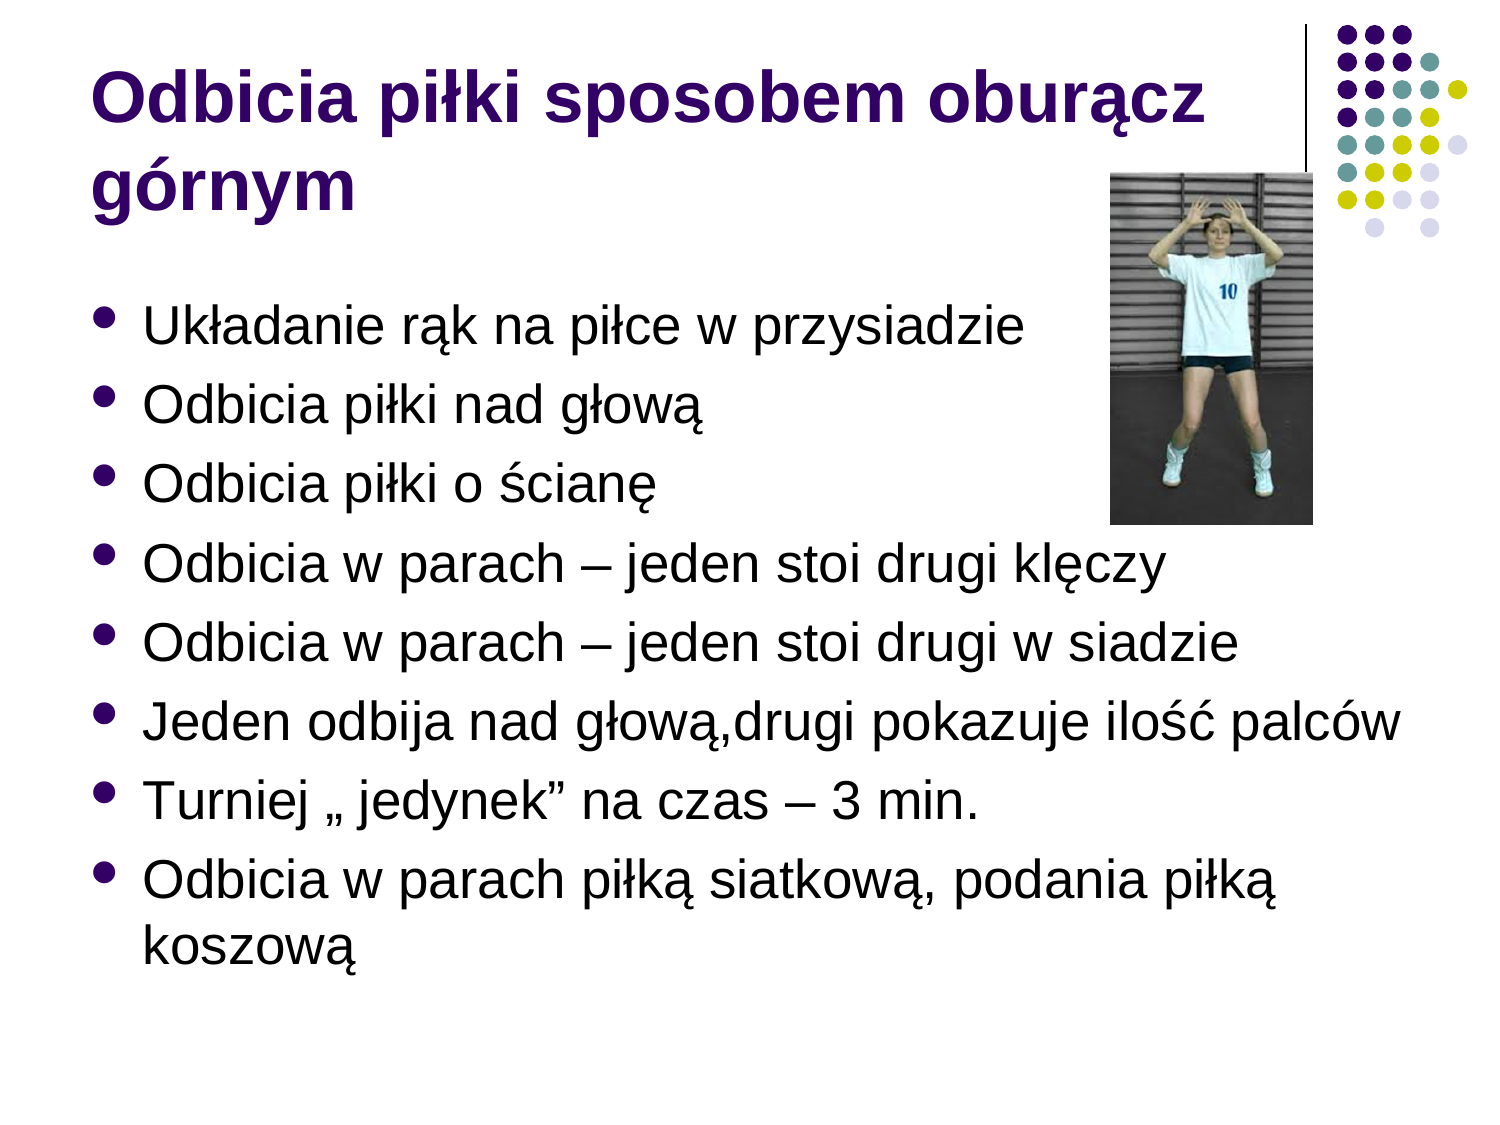

# Odbicia piłki sposobem oburącz górnym
Układanie rąk na piłce w przysiadzie
Odbicia piłki nad głową
Odbicia piłki o ścianę
Odbicia w parach – jeden stoi drugi klęczy
Odbicia w parach – jeden stoi drugi w siadzie
Jeden odbija nad głową,drugi pokazuje ilość palców
Turniej „ jedynek” na czas – 3 min.
Odbicia w parach piłką siatkową, podania piłką koszową